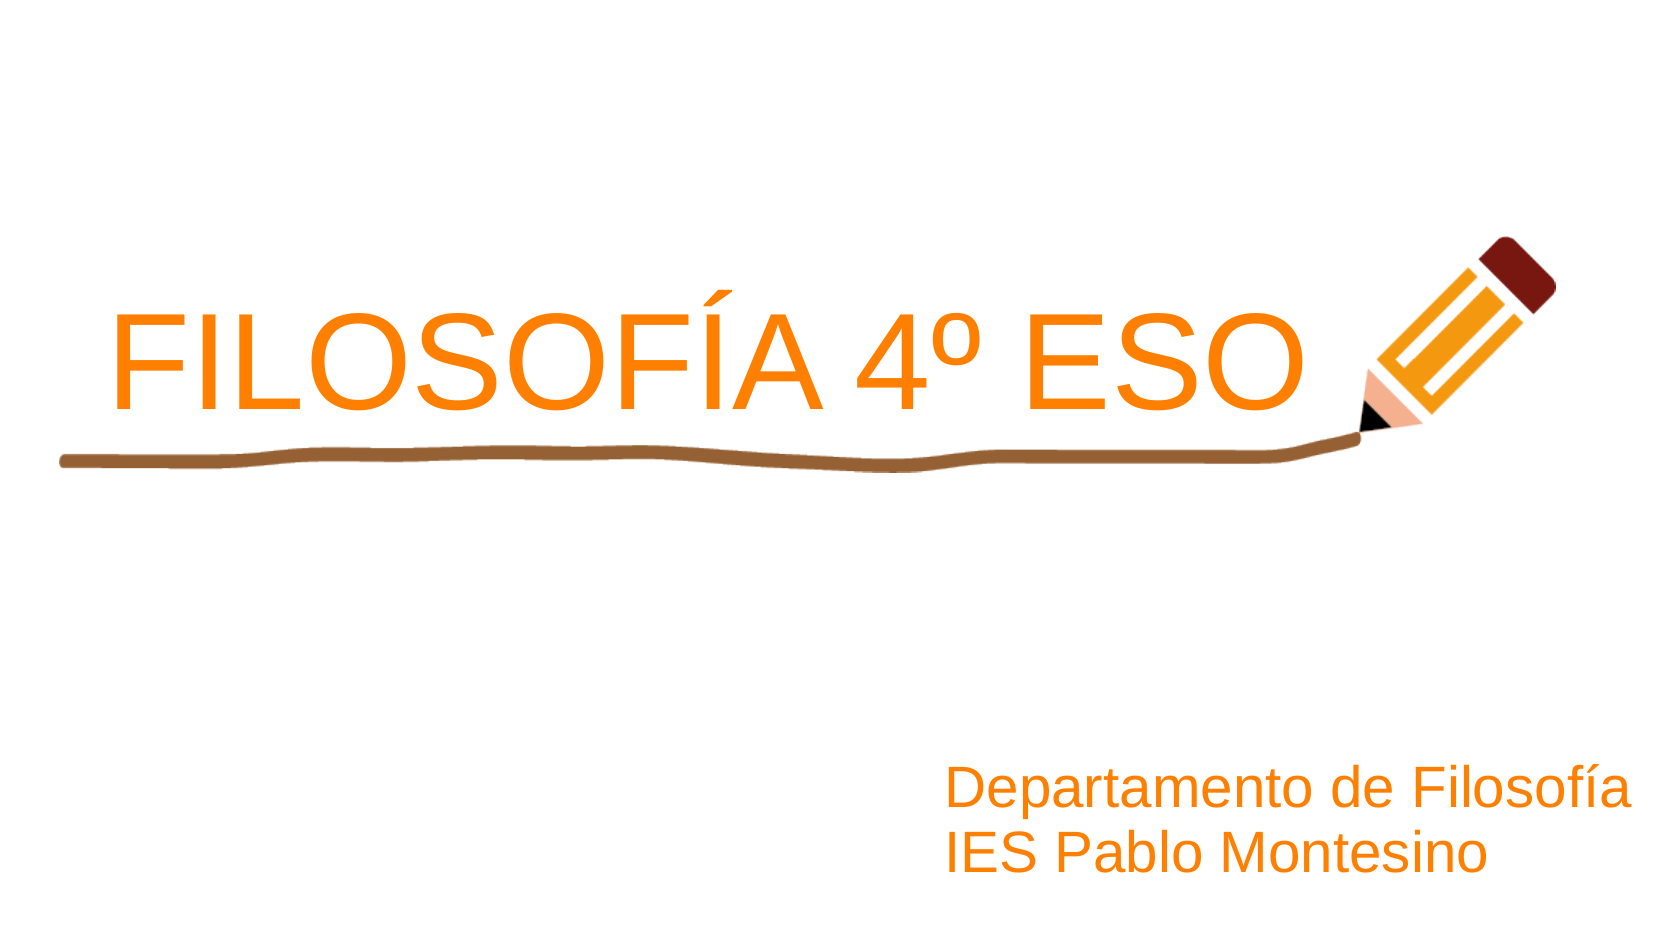

# FILOSOFÍA 4º ESO
Departamento de Filosofía
IES Pablo Montesino